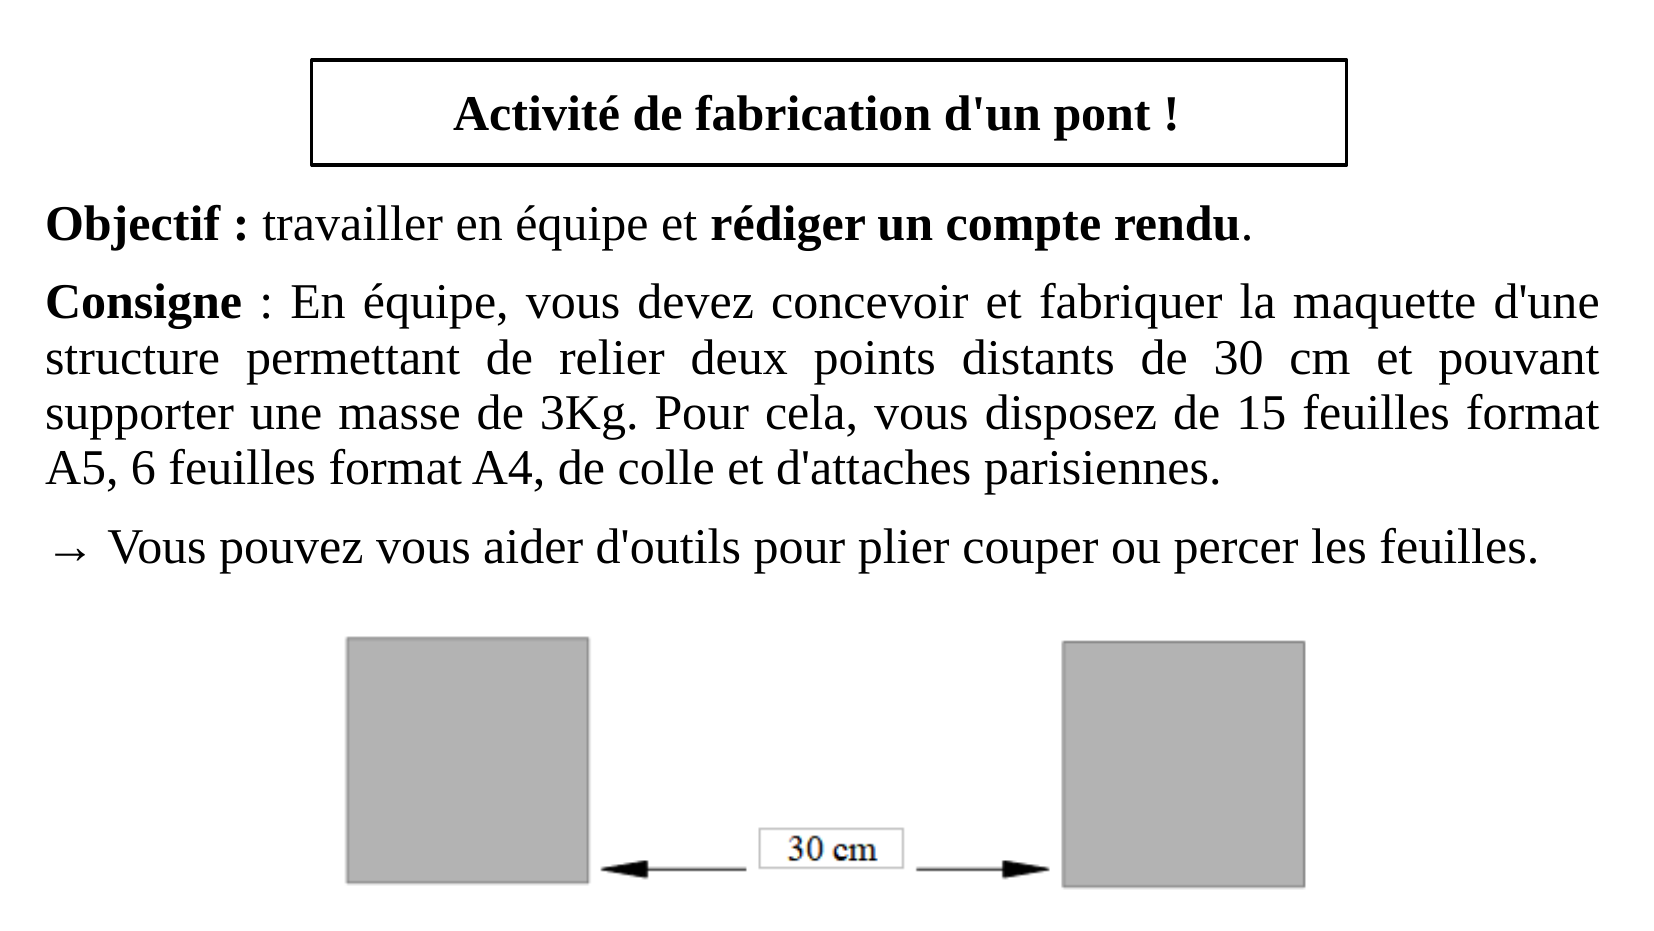

# Activité de fabrication d'un pont !
Objectif : travailler en équipe et rédiger un compte rendu.
Consigne : En équipe, vous devez concevoir et fabriquer la maquette d'une structure permettant de relier deux points distants de 30 cm et pouvant supporter une masse de 3Kg. Pour cela, vous disposez de 15 feuilles format A5, 6 feuilles format A4, de colle et d'attaches parisiennes.
→ Vous pouvez vous aider d'outils pour plier couper ou percer les feuilles.